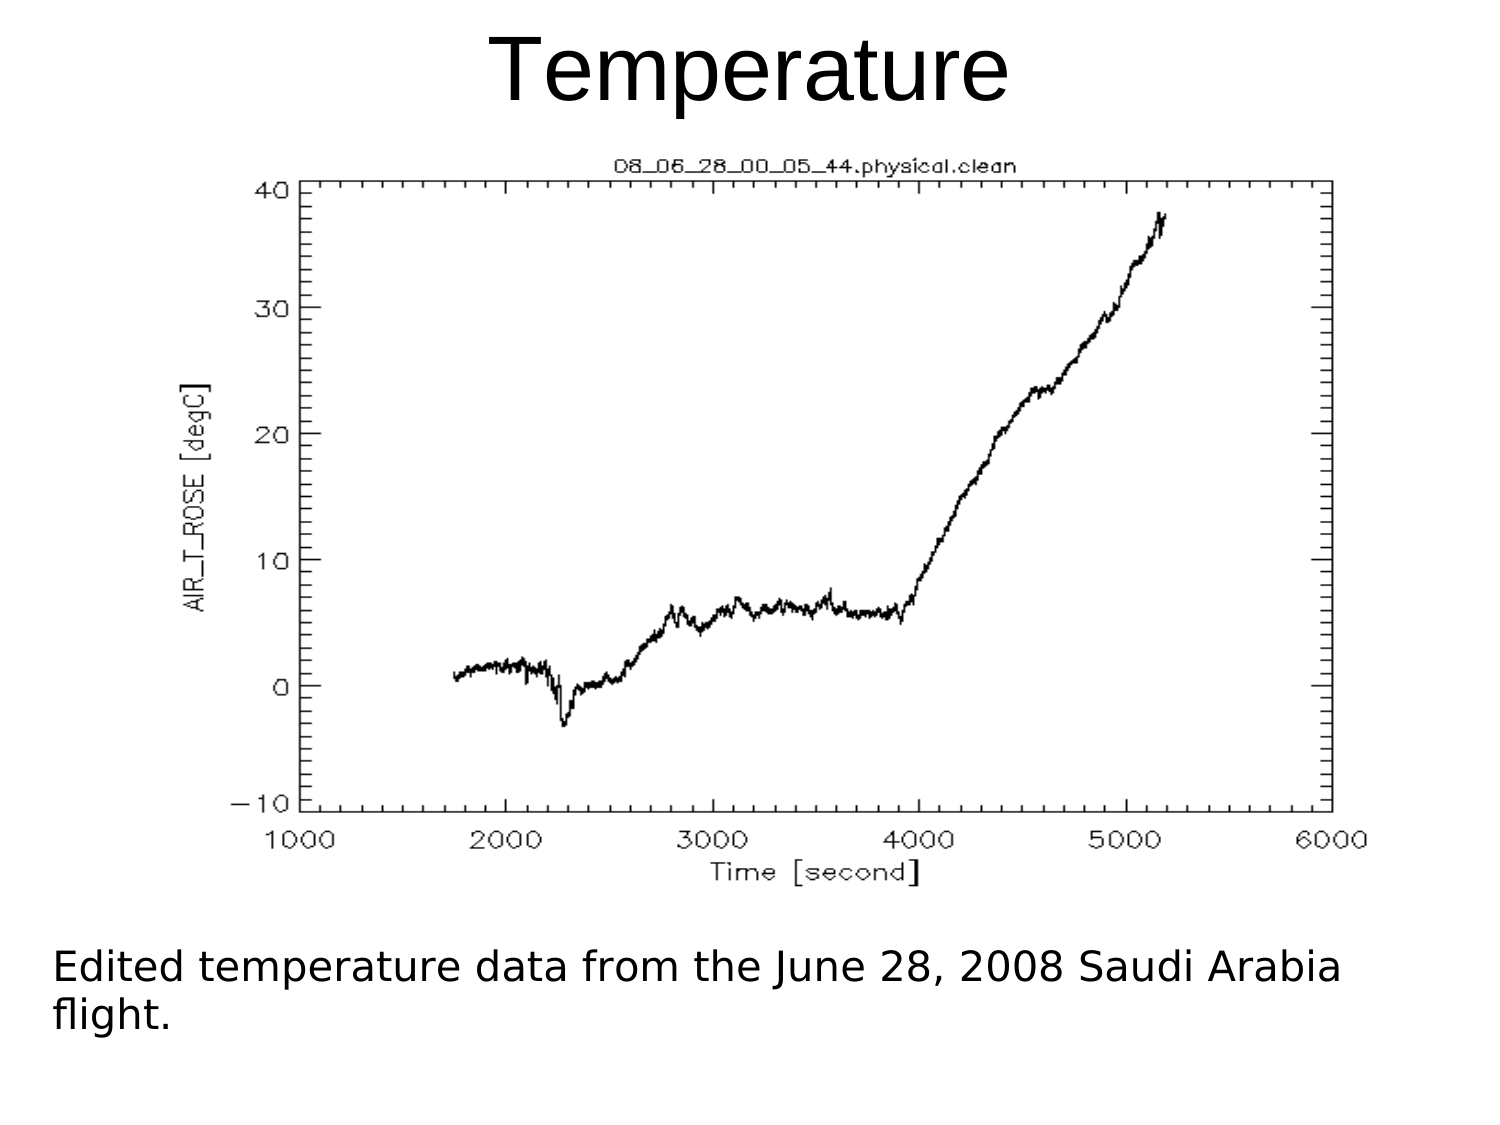

# Temperature
Edited temperature data from the June 28, 2008 Saudi Arabia flight.